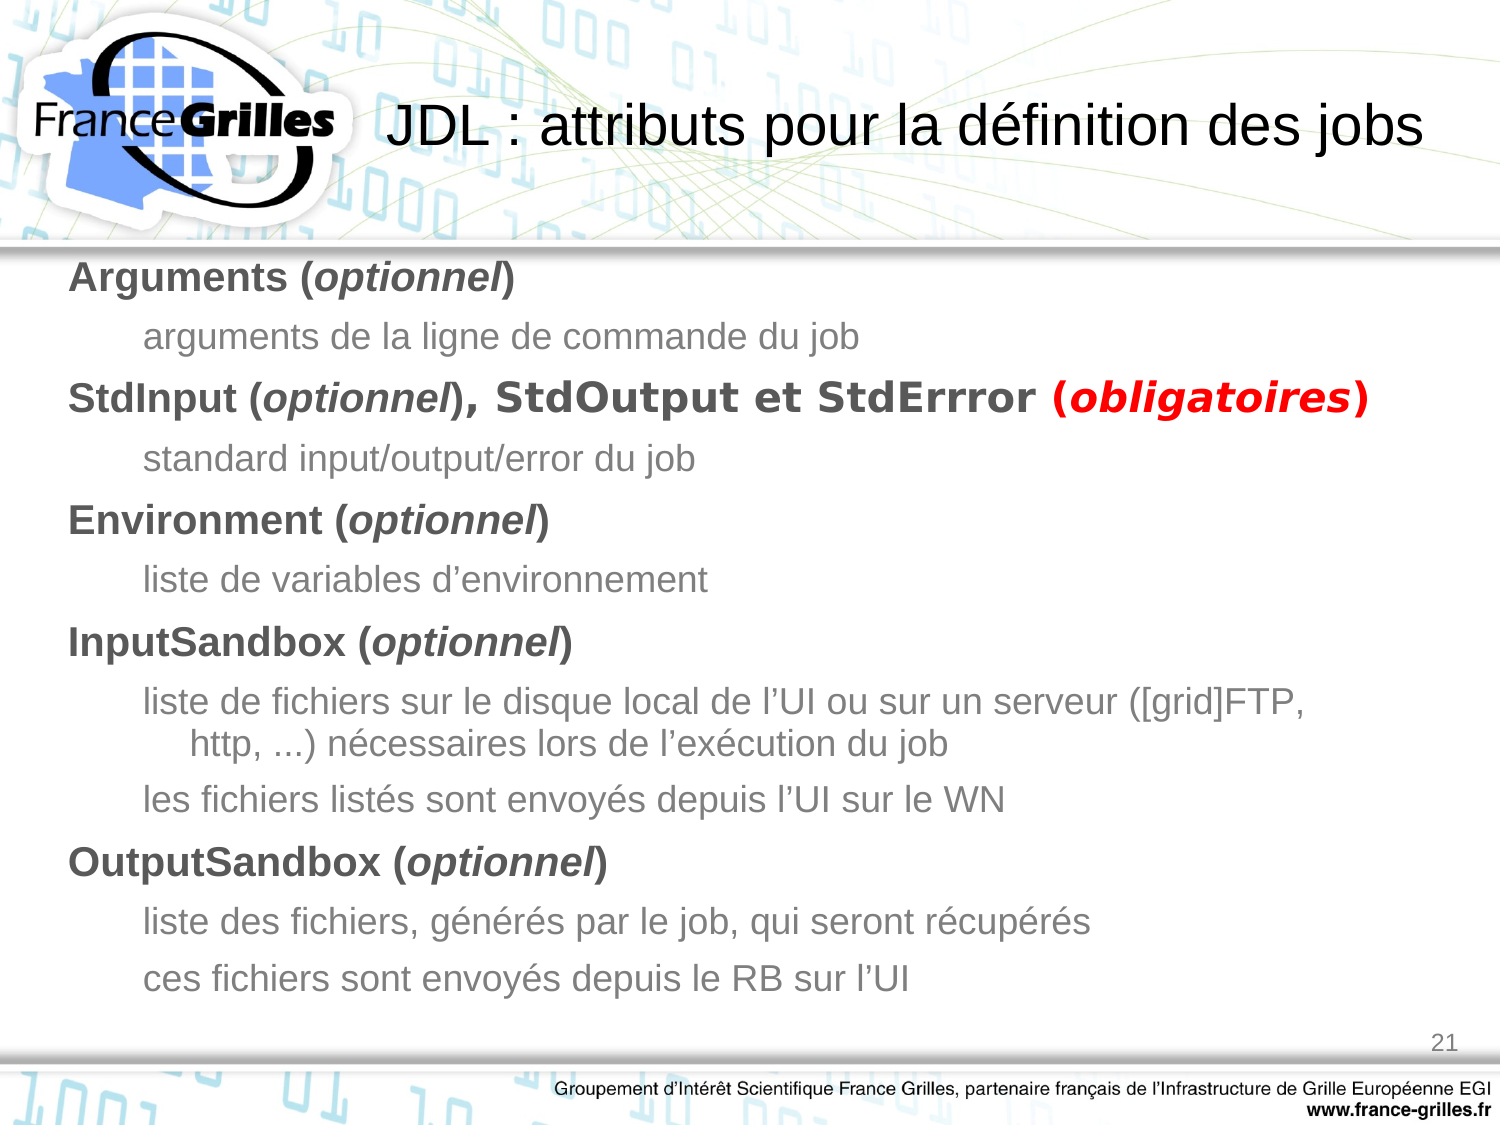

# JDL : attributs pour la définition des jobs
Arguments (optionnel)‏
arguments de la ligne de commande du job
StdInput (optionnel)‏, StdOutput et StdErrror (obligatoires)‏
standard input/output/error du job
Environment (optionnel)‏
liste de variables d’environnement
InputSandbox (optionnel)‏
liste de fichiers sur le disque local de l’UI ou sur un serveur ([grid]FTP, http, ...) nécessaires lors de l’exécution du job
les fichiers listés sont envoyés depuis l’UI sur le WN
OutputSandbox (optionnel)‏
liste des fichiers, générés par le job, qui seront récupérés
ces fichiers sont envoyés depuis le RB sur l’UI
21